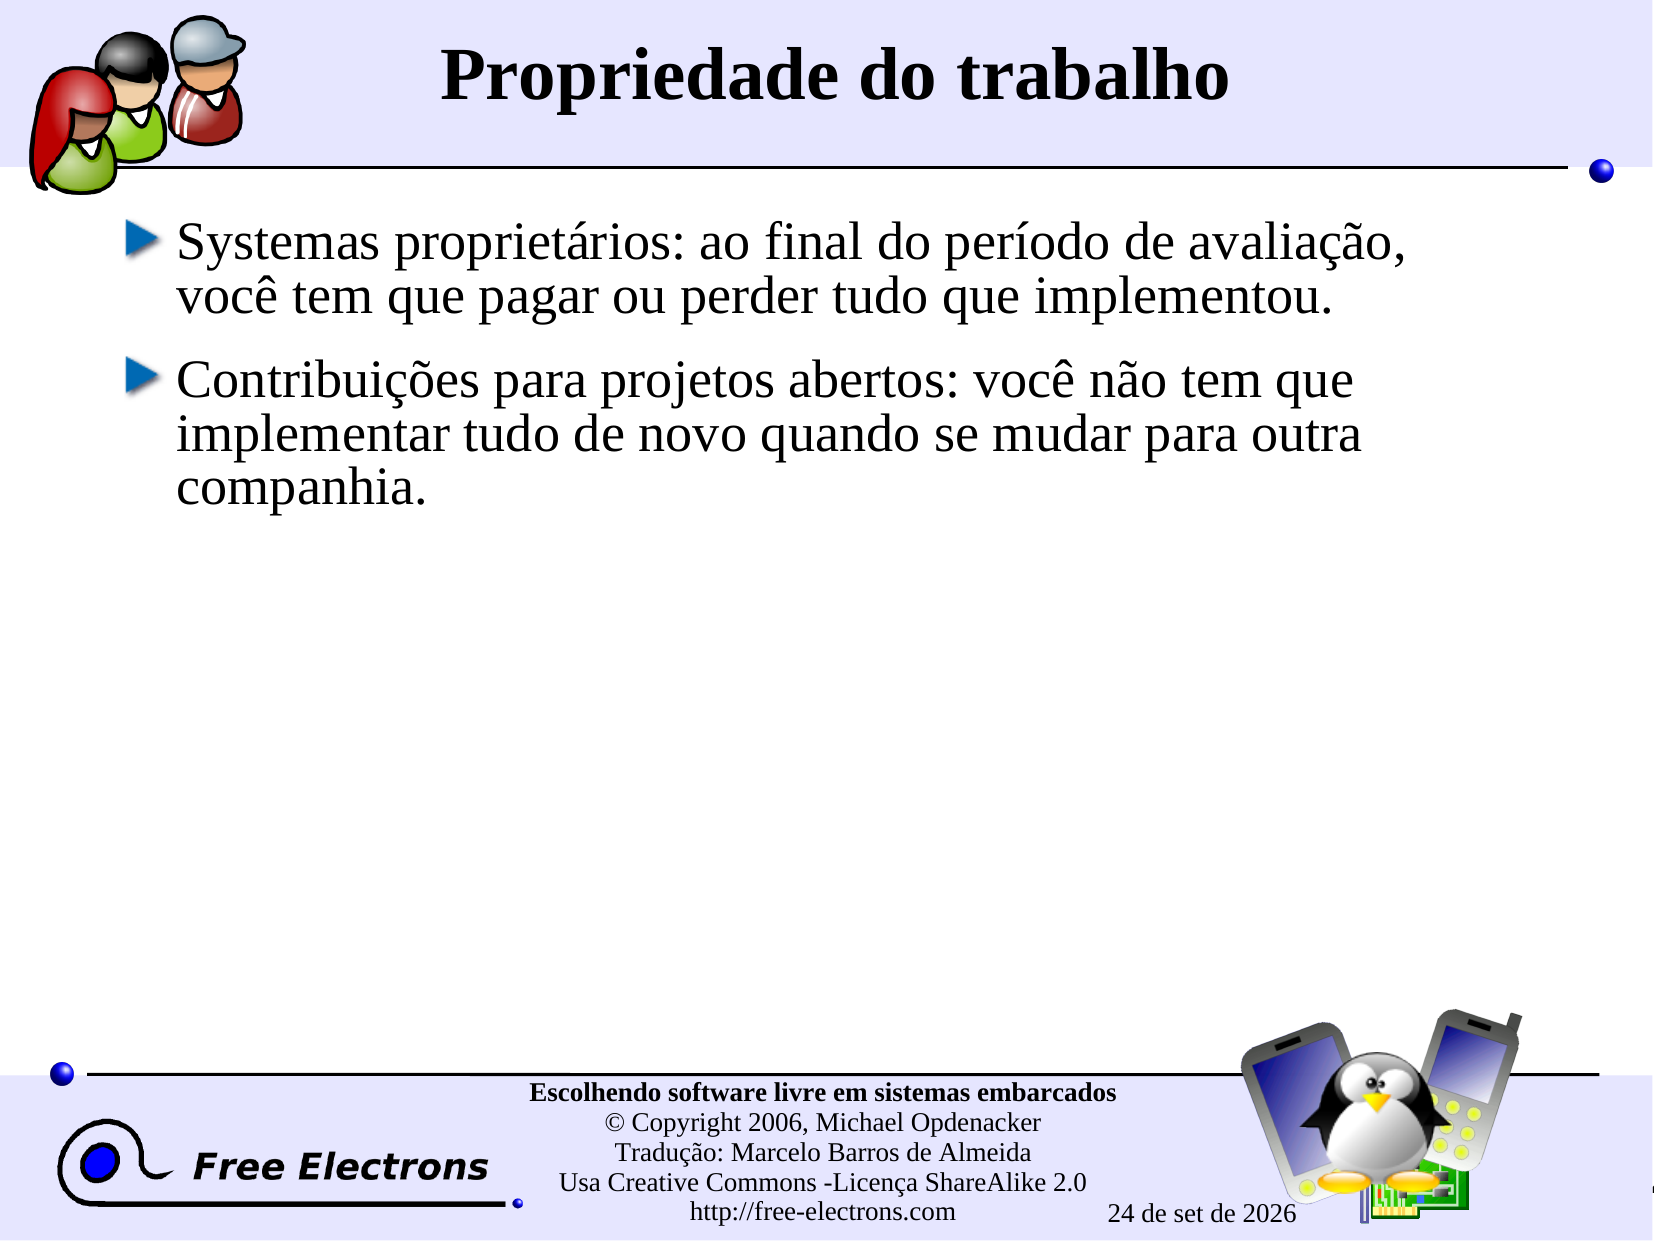

# Propriedade do trabalho
Systemas proprietários: ao final do período de avaliação, você tem que pagar ou perder tudo que implementou.
Contribuições para projetos abertos: você não tem que implementar tudo de novo quando se mudar para outra companhia.